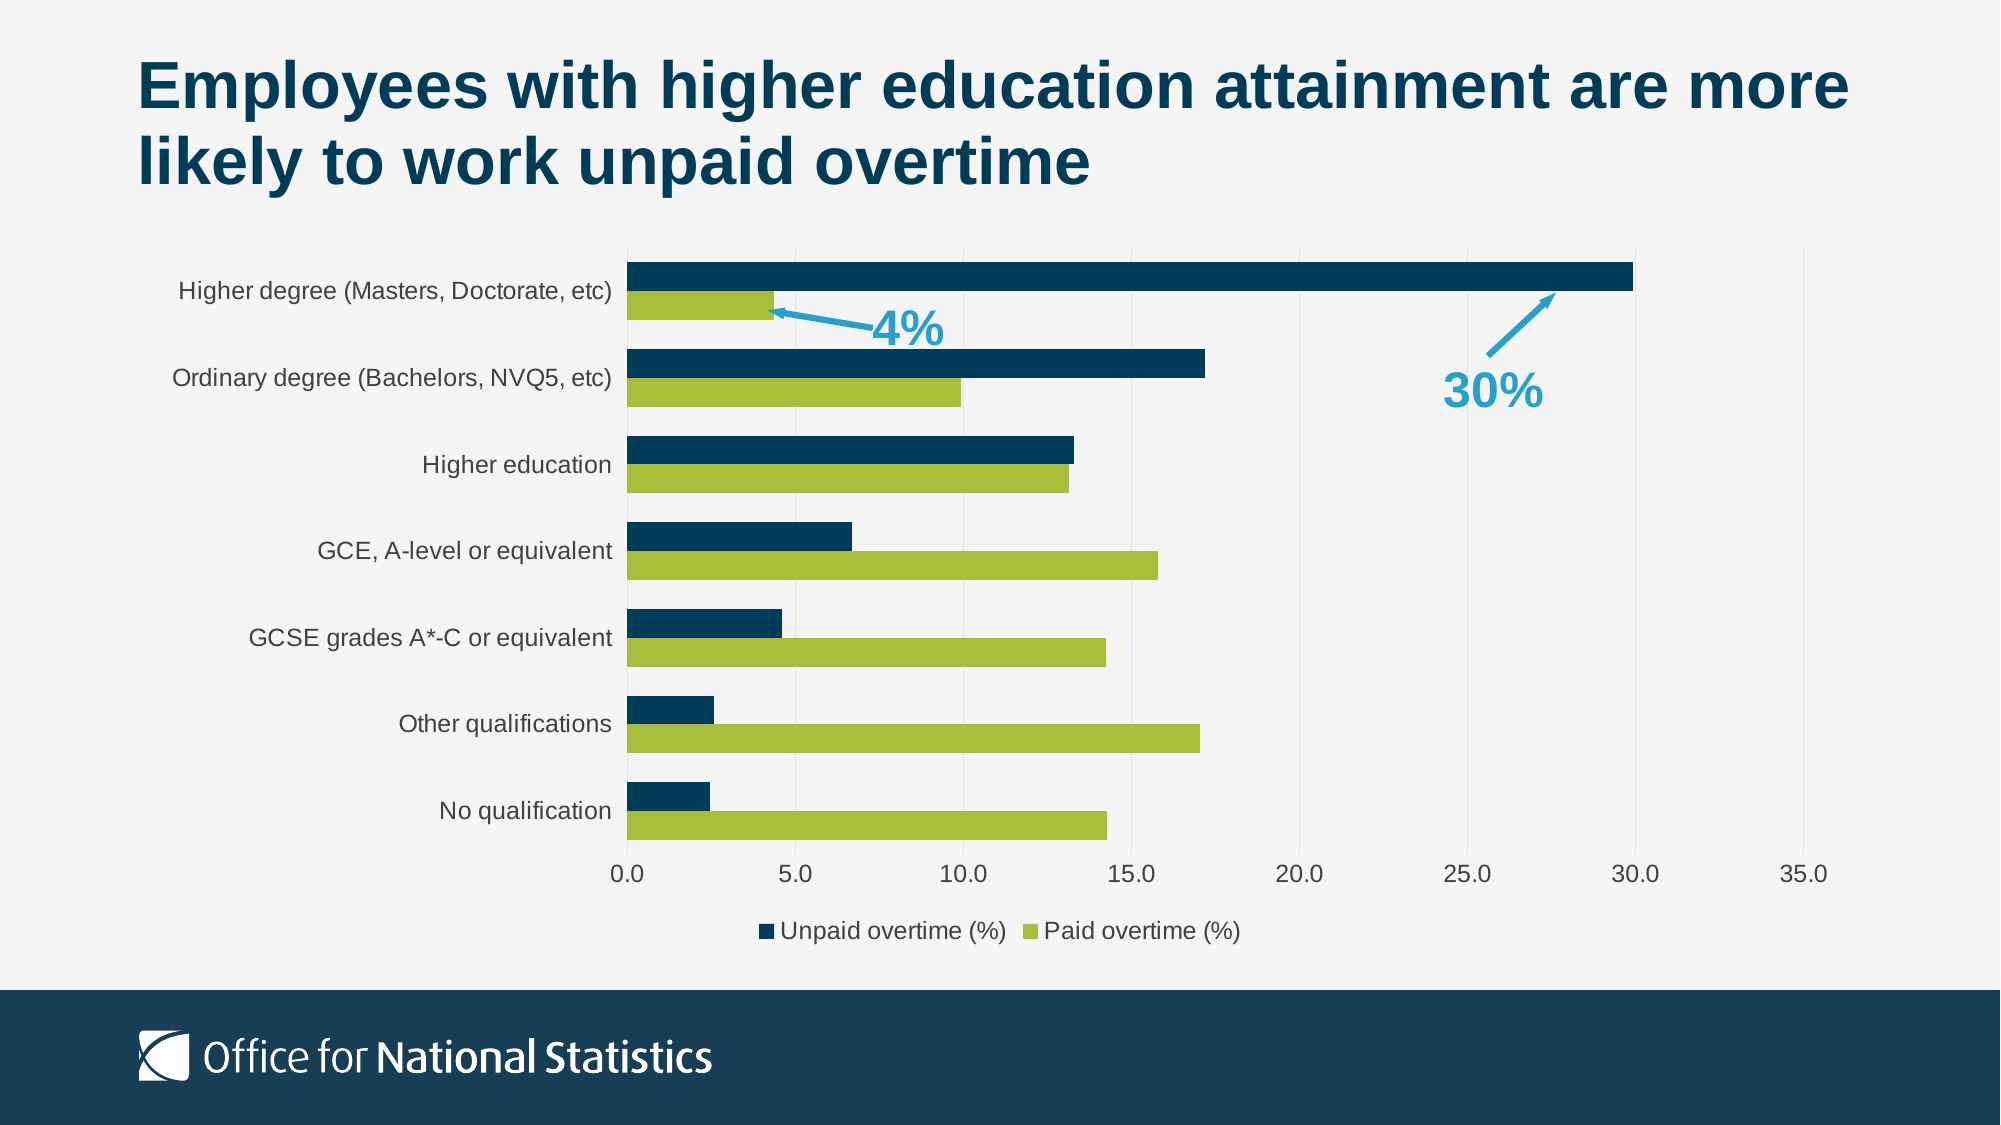

# Employees with higher education attainment are more likely to work unpaid overtime
### Chart
| Category | Paid overtime (%) | Unpaid overtime (%) |
|---|---|---|
| No qualification | 14.2670761006189 | 2.46455903645129 |
| Other qualifications | 17.0415309560088 | 2.57628919300502 |
| GCSE grades A*-C or equivalent | 14.2318669124854 | 4.60607840004836 |
| GCE, A-level or equivalent | 15.799040734047 | 6.68219101904629 |
| Higher education | 13.1549394307596 | 13.291174196399 |
| Ordinary degree (Bachelors, NVQ5, etc) | 9.91913764711012 | 17.1980909642777 |
| Higher degree (Masters, Doctorate, etc) | 4.36093933760765 | 29.9277918990351 |4%